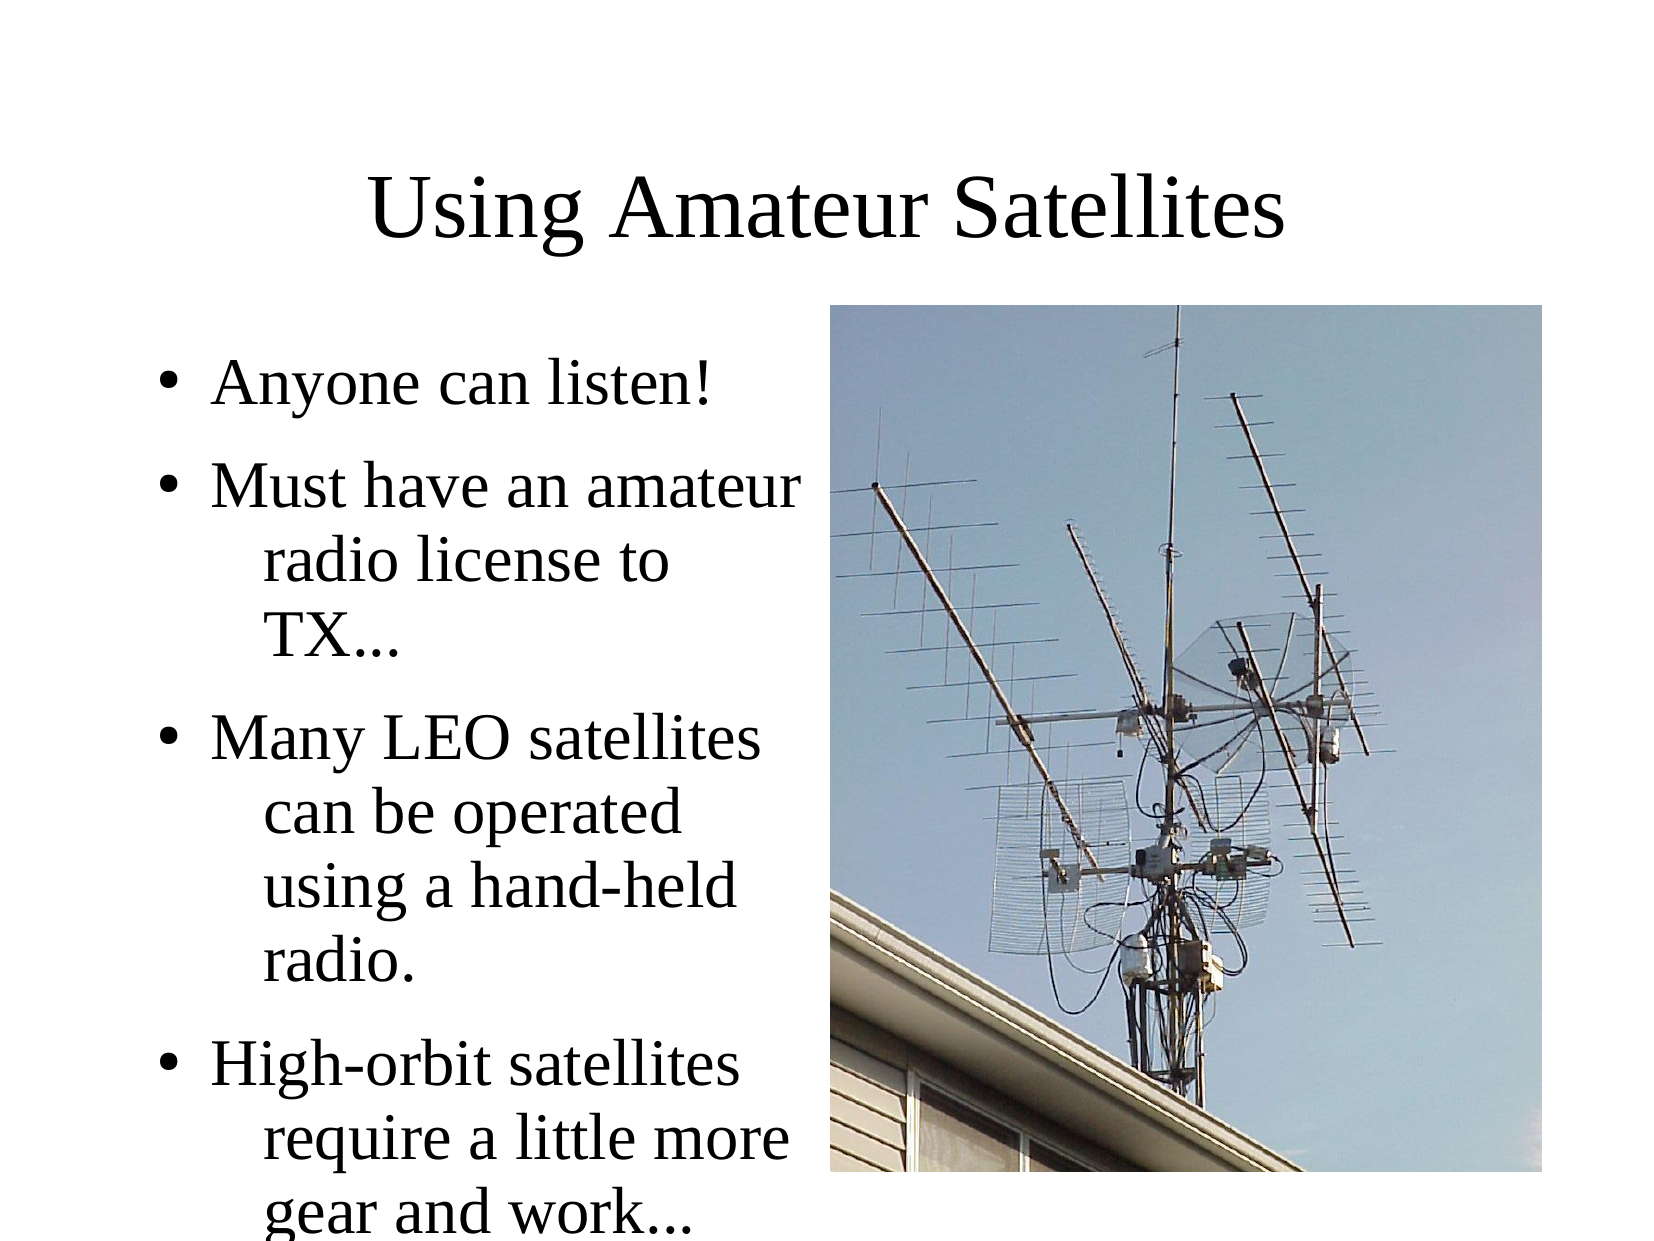

# Using Amateur Satellites
Anyone can listen!
Must have an amateur radio license to TX...
Many LEO satellites can be operated using a hand-held radio.
High-orbit satellites require a little more gear and work...